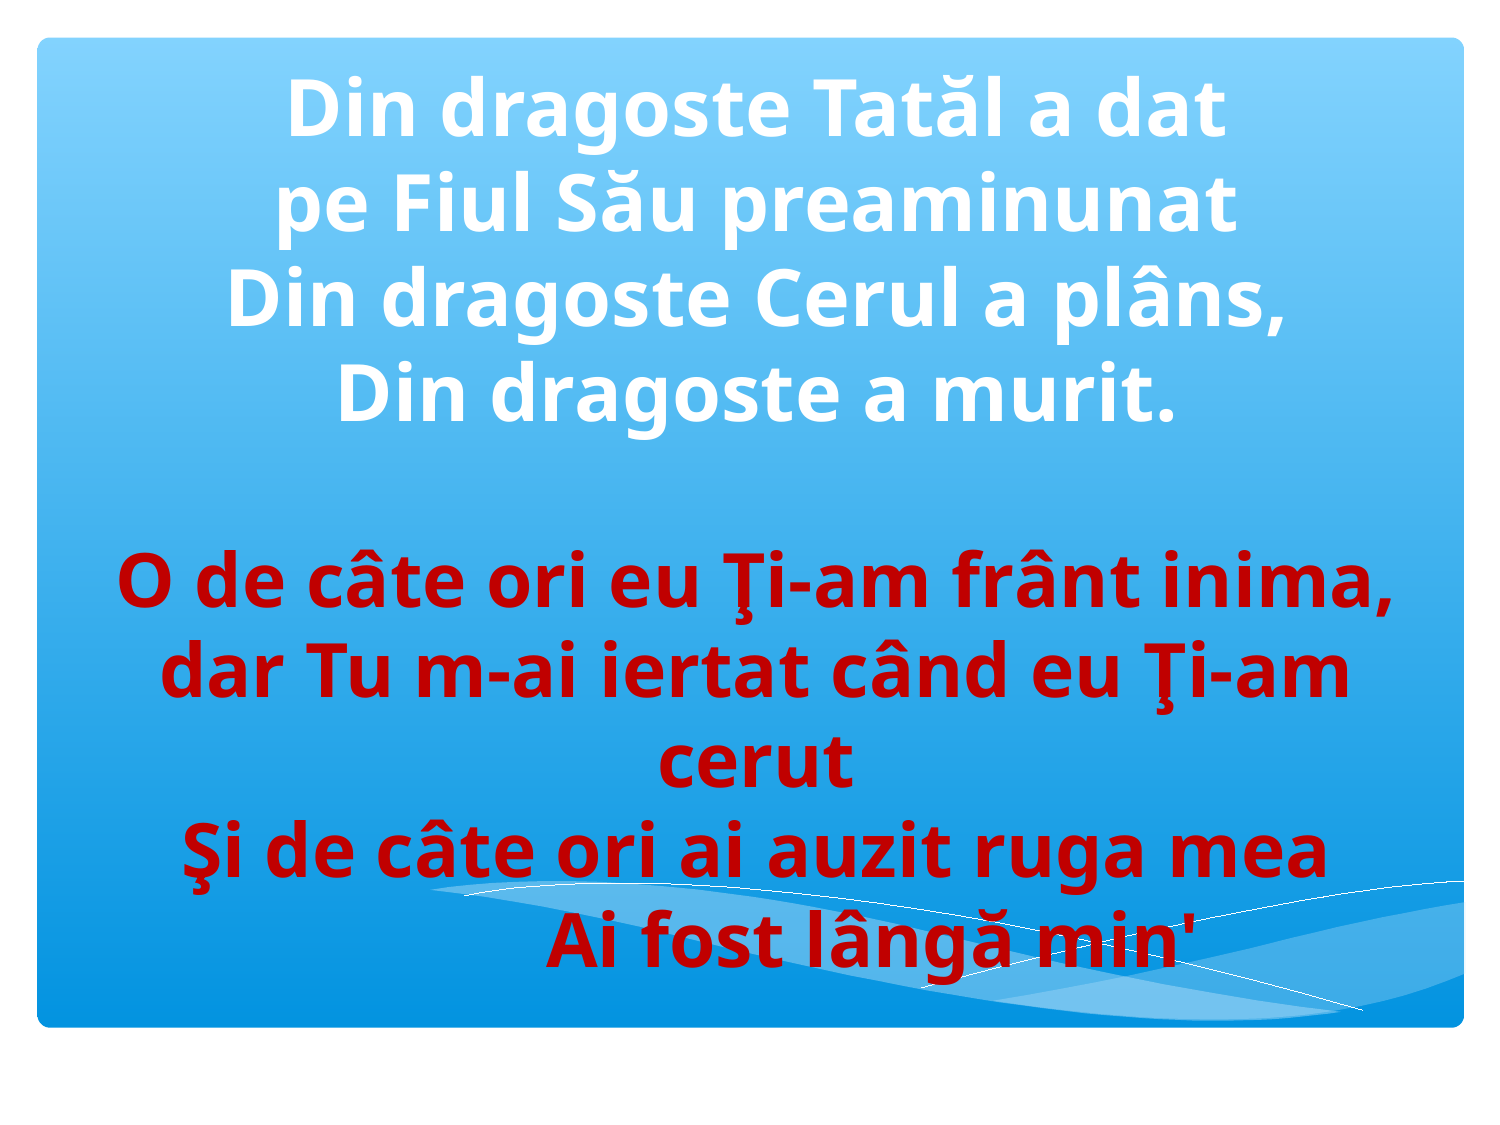

Din dragoste Tatăl a dat
pe Fiul Său preaminunat
Din dragoste Cerul a plâns,
Din dragoste a murit.
O de câte ori eu Ţi-am frânt inima, dar Tu m-ai iertat când eu Ţi-am cerut
Şi de câte ori ai auzit ruga mea
 Ai fost lângă min'